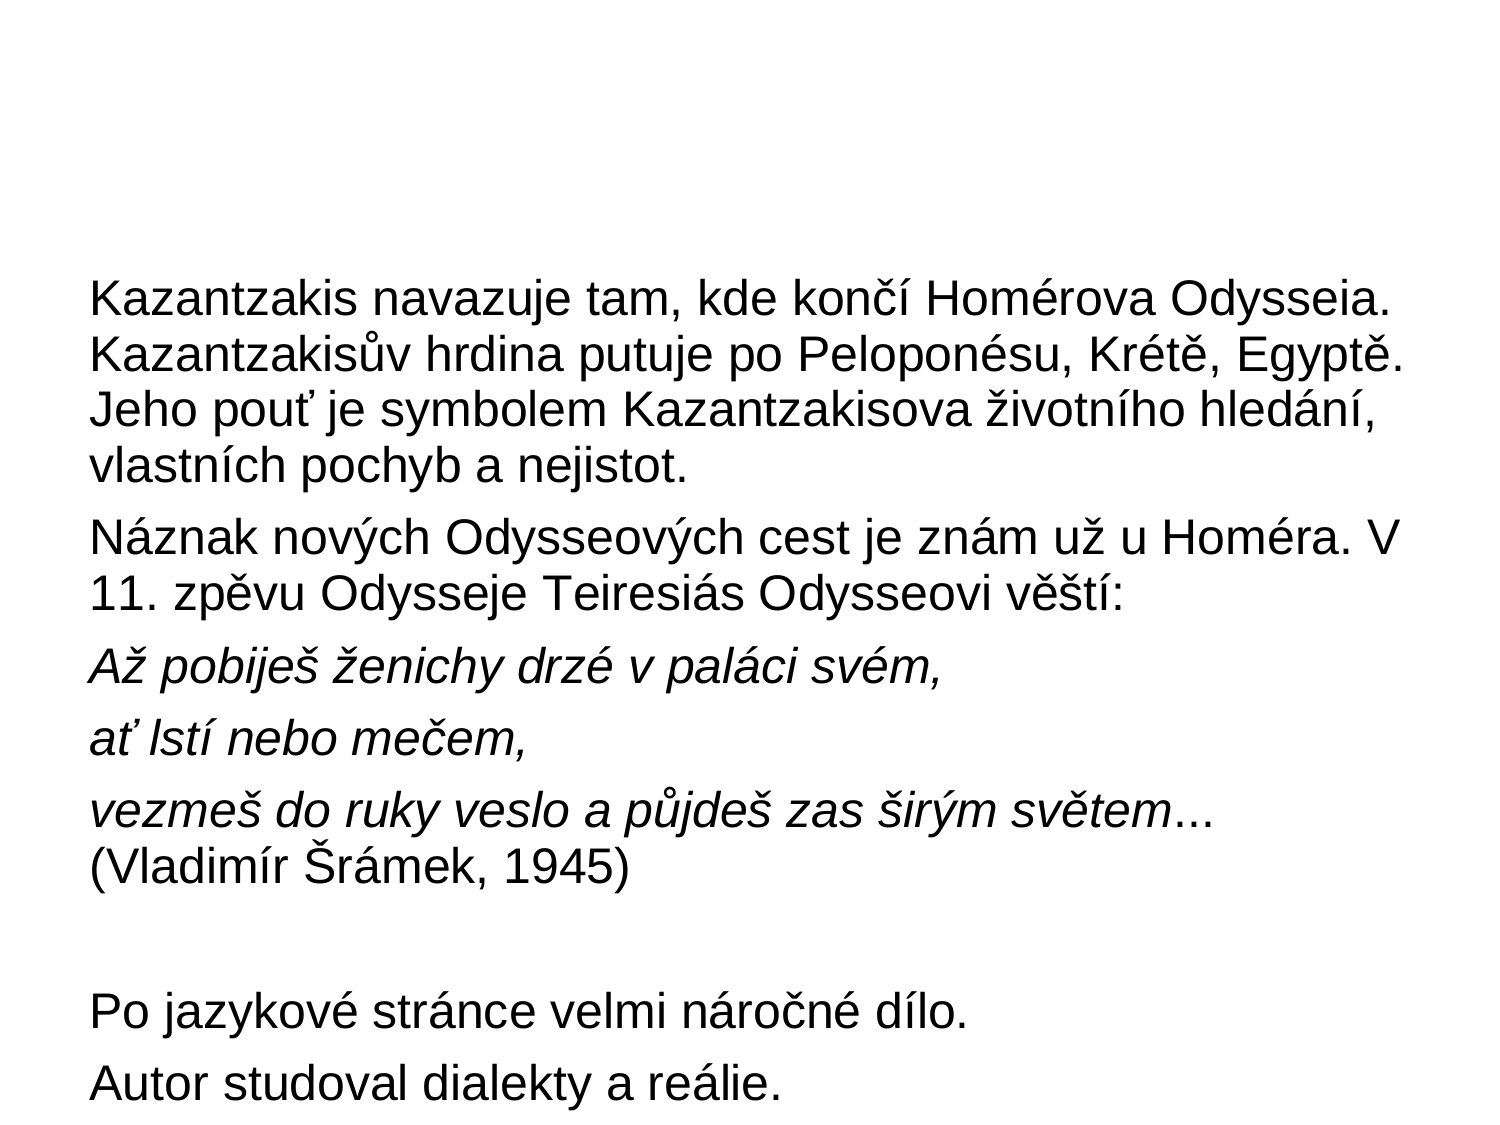

#
Kazantzakis navazuje tam, kde končí Homérova Odysseia. Kazantzakisův hrdina putuje po Peloponésu, Krétě, Egyptě. Jeho pouť je symbolem Kazantzakisova životního hledání, vlastních pochyb a nejistot.
Náznak nových Odysseových cest je znám už u Homéra. V 11. zpěvu Odysseje Teiresiás Odysseovi věští:
Až pobiješ ženichy drzé v paláci svém,
ať lstí nebo mečem,
vezmeš do ruky veslo a půjdeš zas širým světem... (Vladimír Šrámek, 1945)
Po jazykové stránce velmi náročné dílo.
Autor studoval dialekty a reálie.